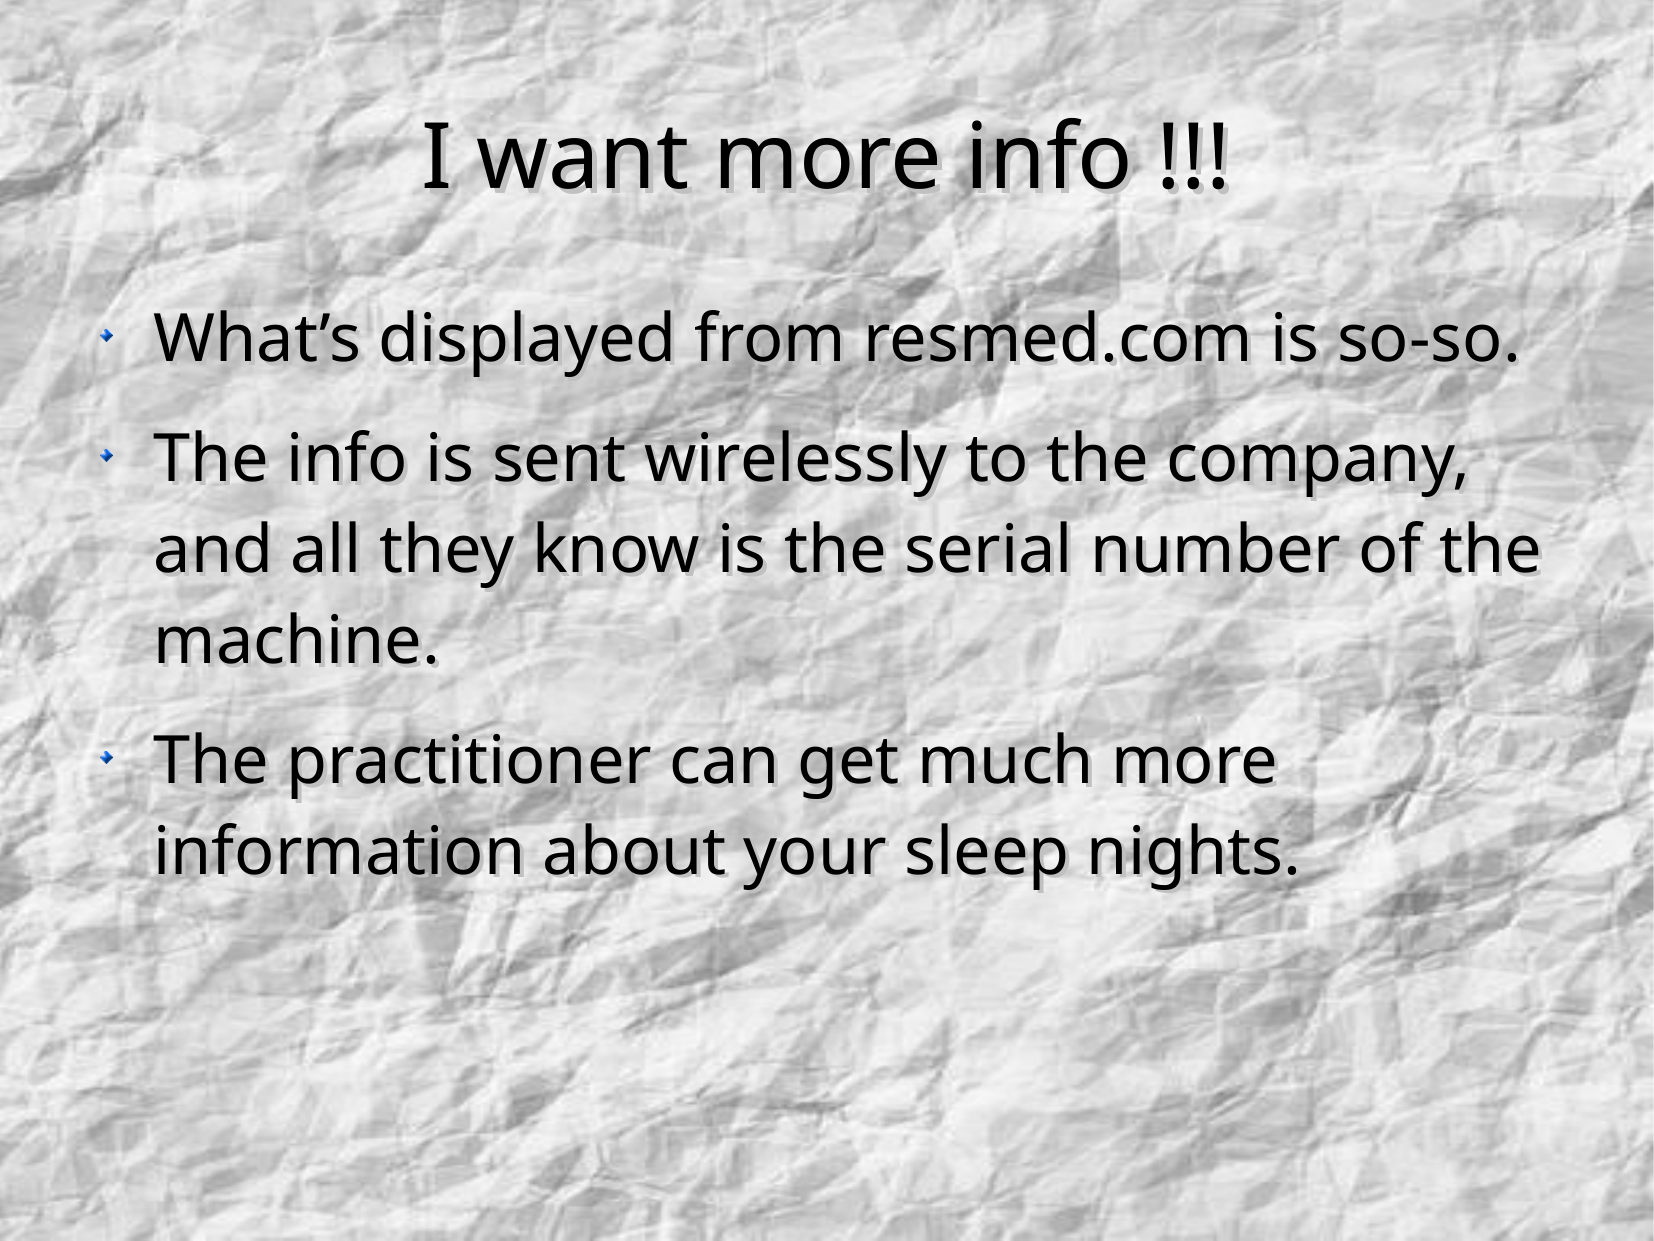

# I want more info !!!
What’s displayed from resmed.com is so-so.
The info is sent wirelessly to the company, and all they know is the serial number of the machine.
The practitioner can get much more information about your sleep nights.